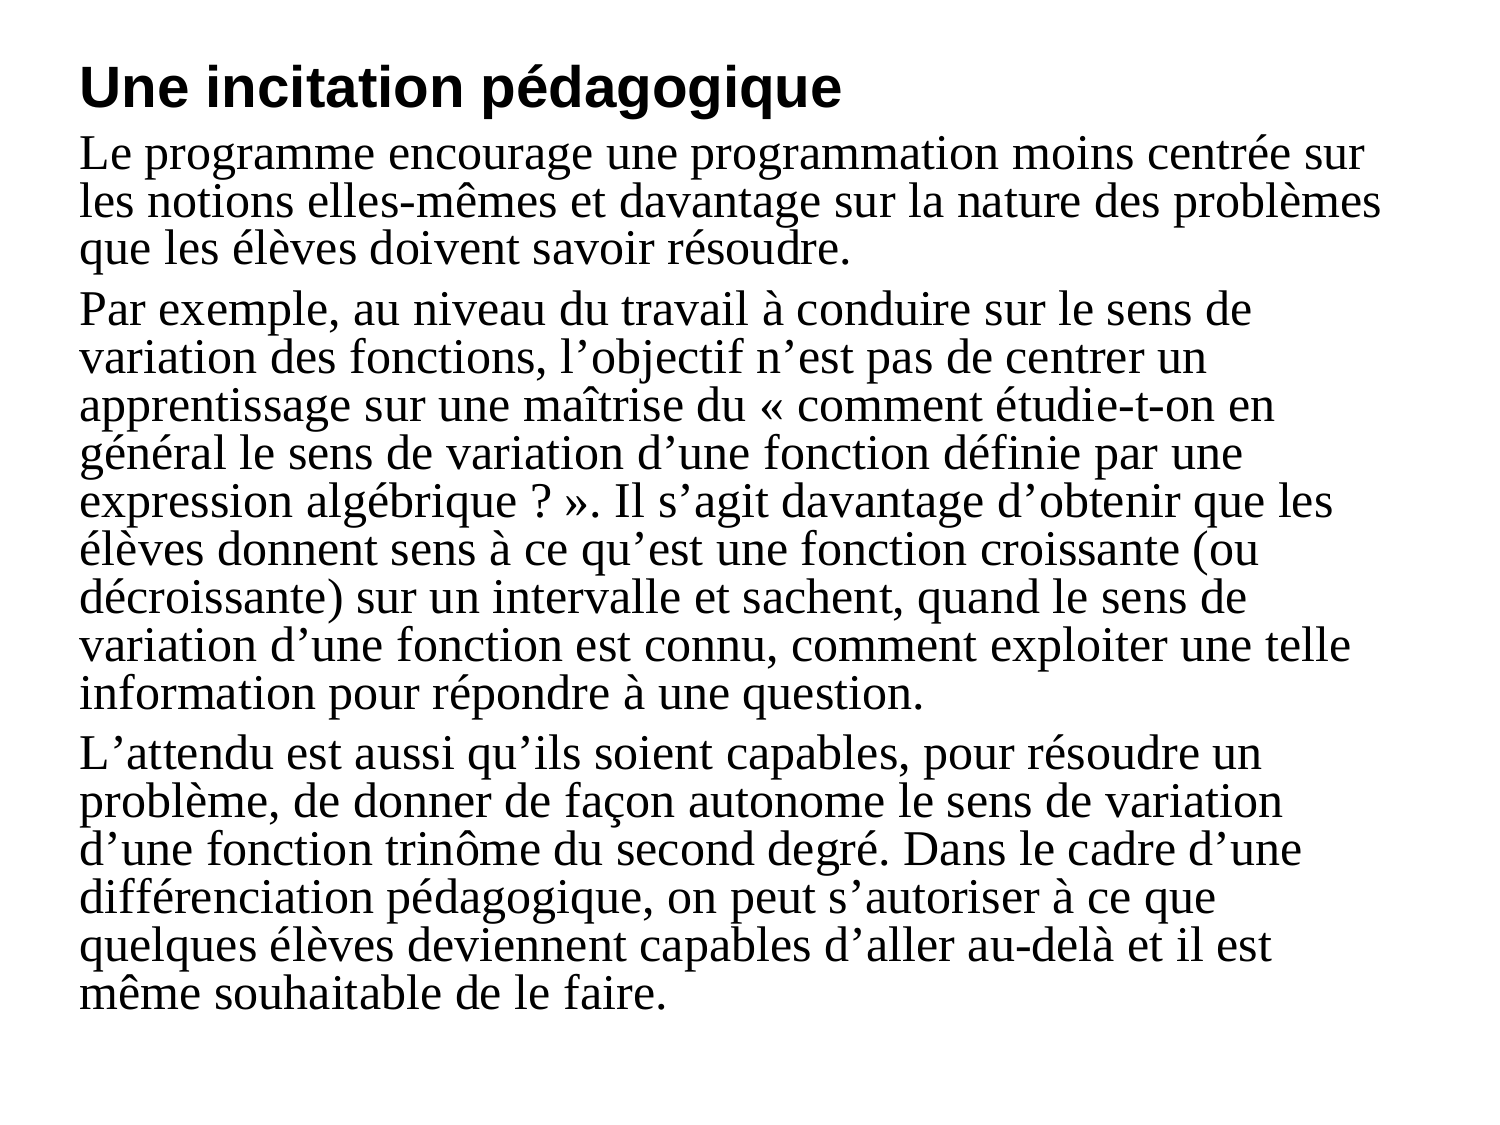

# Une incitation pédagogique
Le programme encourage une programmation moins centrée sur les notions elles-mêmes et davantage sur la nature des problèmes que les élèves doivent savoir résoudre.
Par exemple, au niveau du travail à conduire sur le sens de variation des fonctions, l’objectif n’est pas de centrer un apprentissage sur une maîtrise du « comment étudie-t-on en général le sens de variation d’une fonction définie par une expression algébrique ? ». Il s’agit davantage d’obtenir que les élèves donnent sens à ce qu’est une fonction croissante (ou décroissante) sur un intervalle et sachent, quand le sens de variation d’une fonction est connu, comment exploiter une telle information pour répondre à une question.
L’attendu est aussi qu’ils soient capables, pour résoudre un problème, de donner de façon autonome le sens de variation d’une fonction trinôme du second degré. Dans le cadre d’une différenciation pédagogique, on peut s’autoriser à ce que quelques élèves deviennent capables d’aller au-delà et il est même souhaitable de le faire.